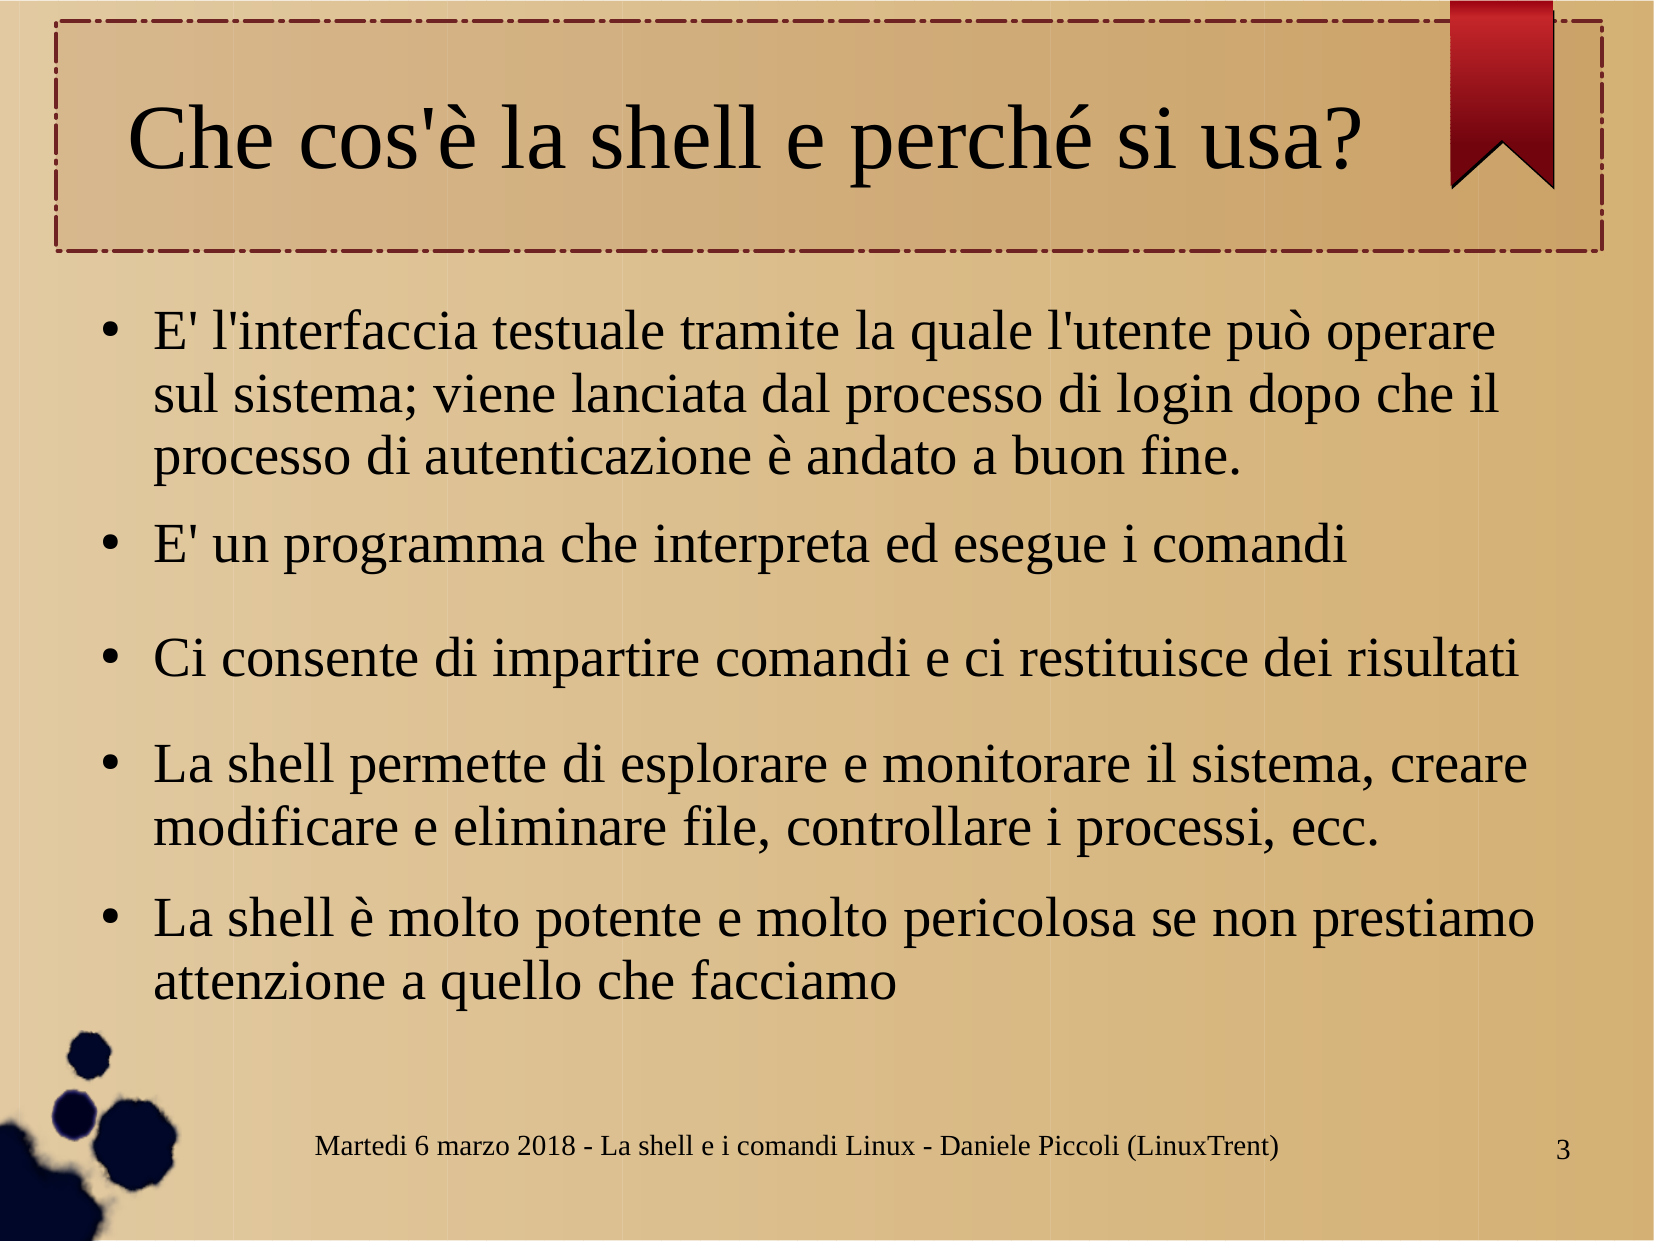

# Che cos'è la shell e perché si usa?
E' l'interfaccia testuale tramite la quale l'utente può operare sul sistema; viene lanciata dal processo di login dopo che il processo di autenticazione è andato a buon fine.
E' un programma che interpreta ed esegue i comandi
Ci consente di impartire comandi e ci restituisce dei risultati
La shell permette di esplorare e monitorare il sistema, creare modificare e eliminare file, controllare i processi, ecc.
La shell è molto potente e molto pericolosa se non prestiamo attenzione a quello che facciamo
Martedi 6 marzo 2018 - La shell e i comandi Linux - Daniele Piccoli (LinuxTrent)
3